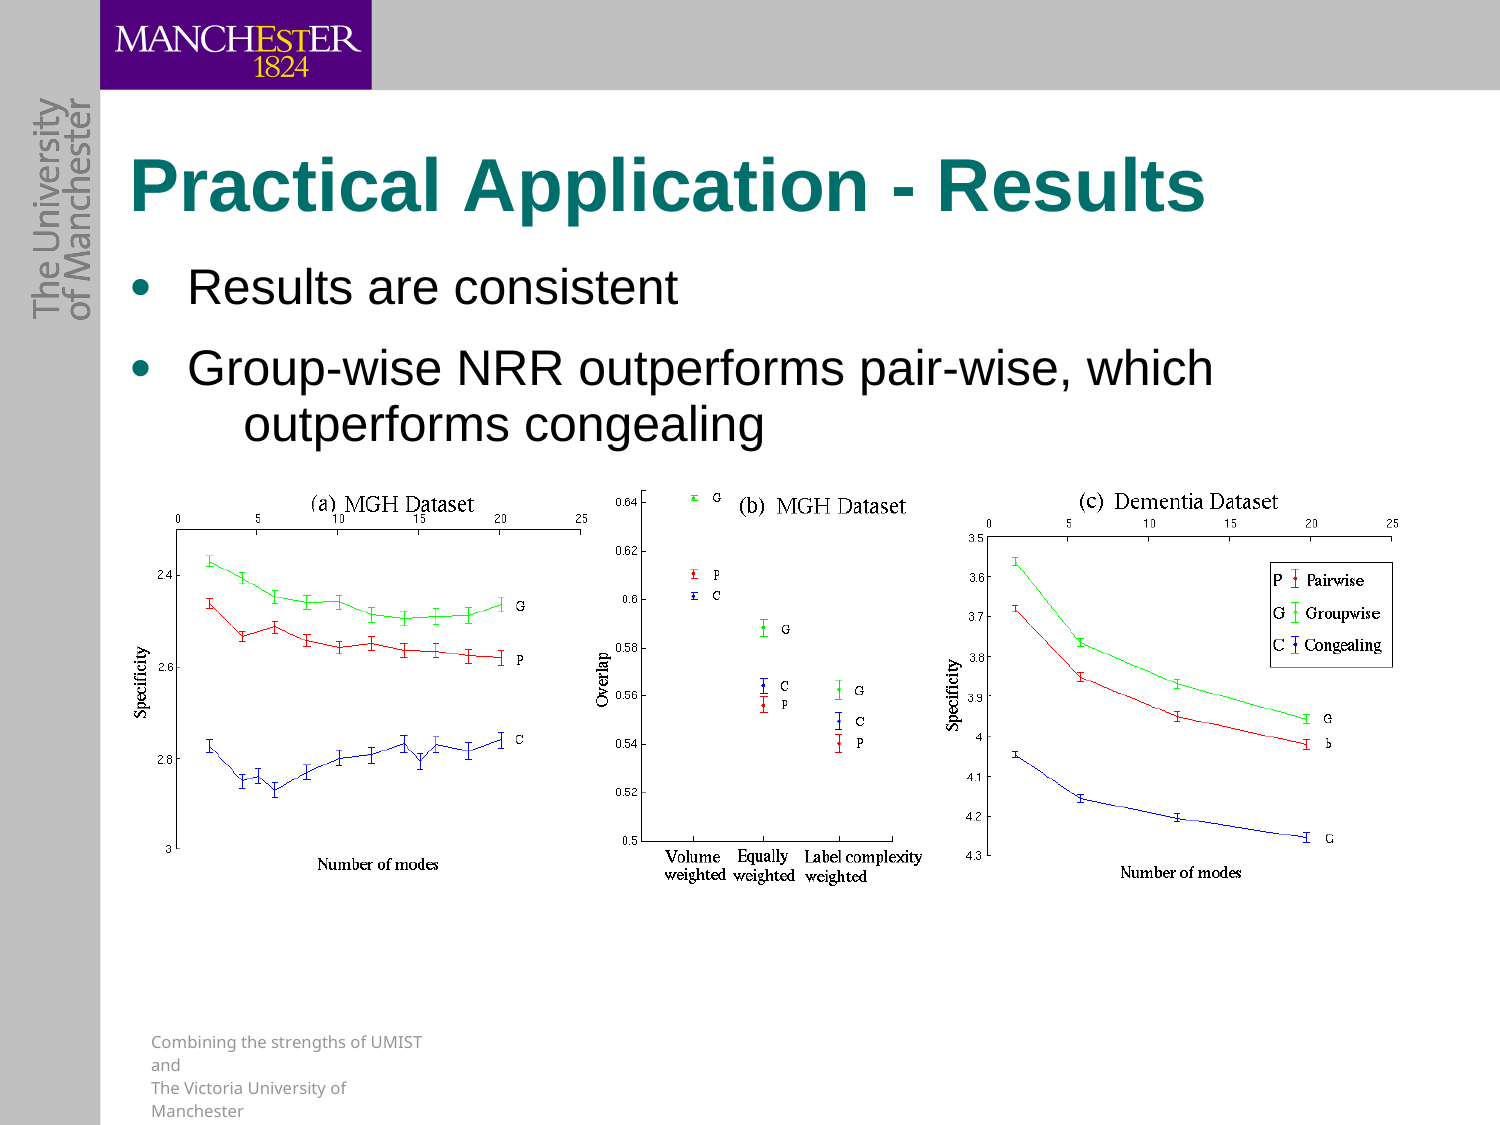

# Practical Application - Results
Results are consistent
Group-wise NRR outperforms pair-wise, which outperforms congealing